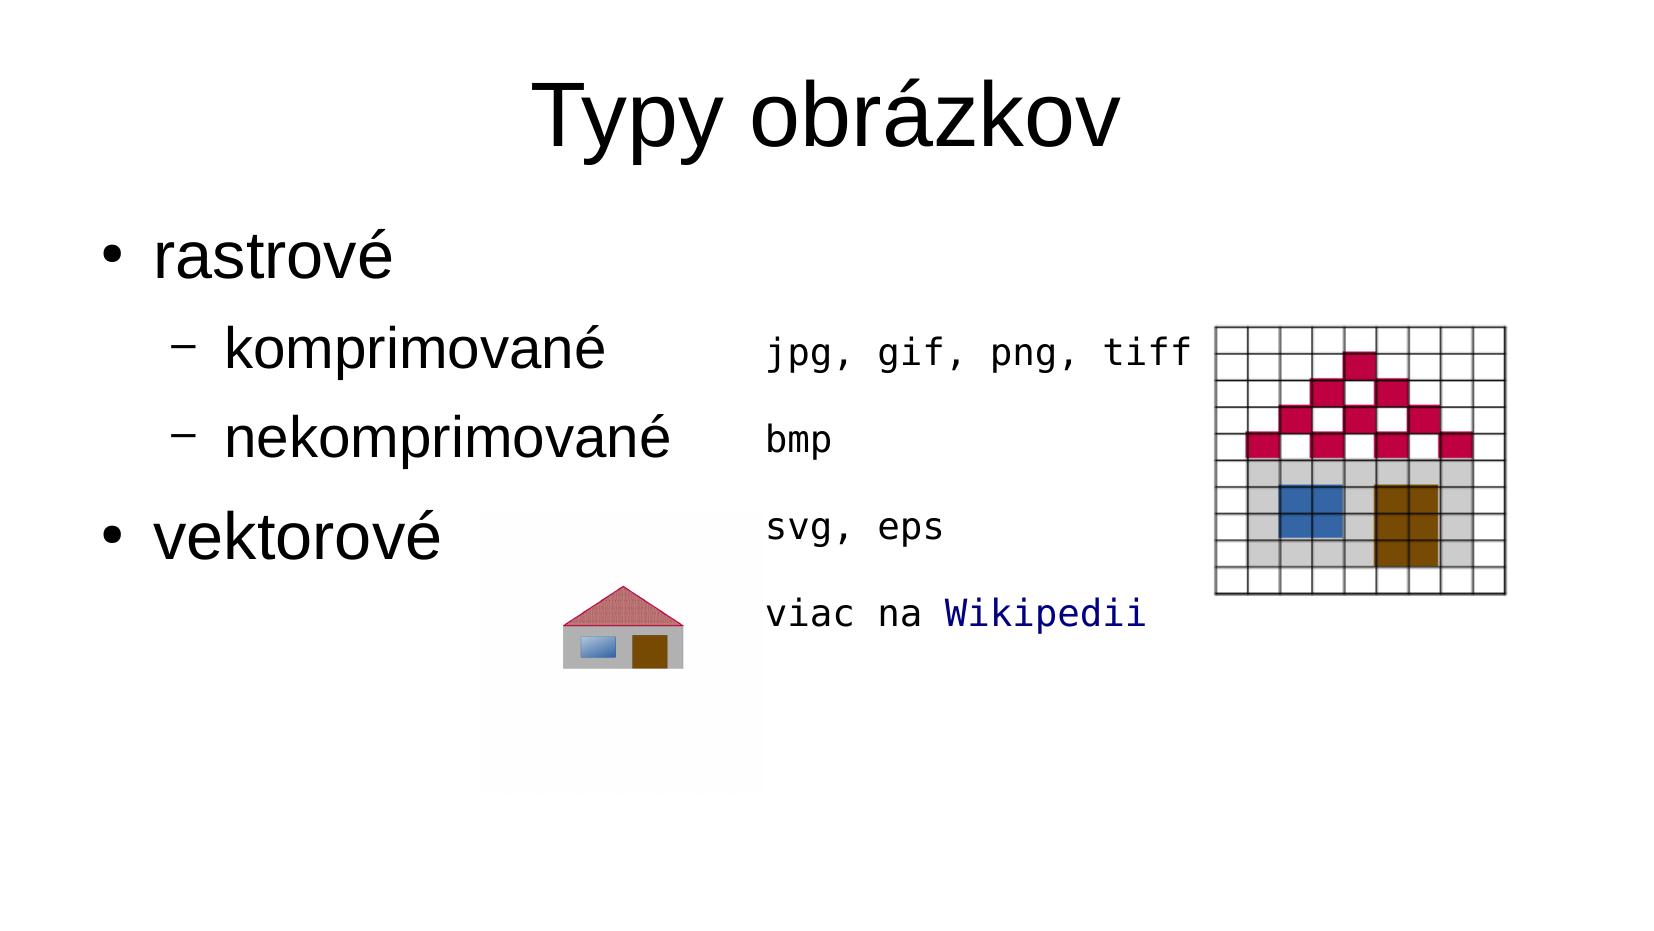

# Typy obrázkov
rastrové
komprimované
nekomprimované
vektorové
jpg, gif, png, tiff
bmp
svg, eps
viac na Wikipedii